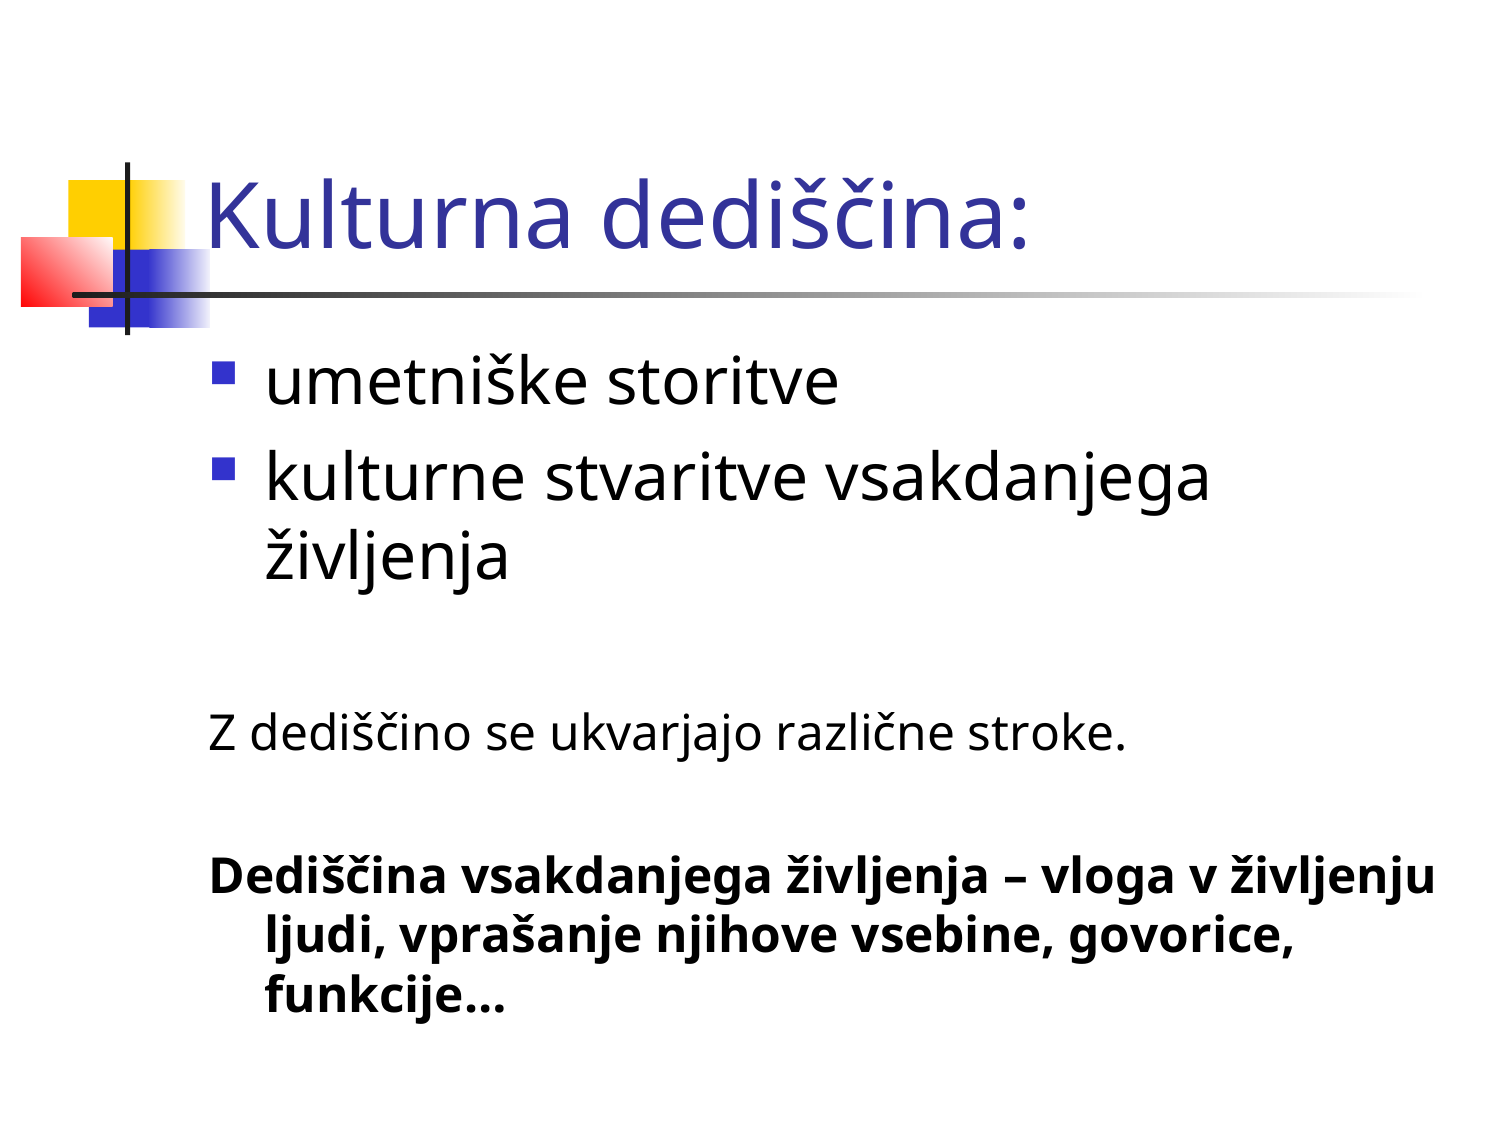

# Kulturna dediščina:
umetniške storitve
kulturne stvaritve vsakdanjega življenja
Z dediščino se ukvarjajo različne stroke.
Dediščina vsakdanjega življenja – vloga v življenju ljudi, vprašanje njihove vsebine, govorice, funkcije…